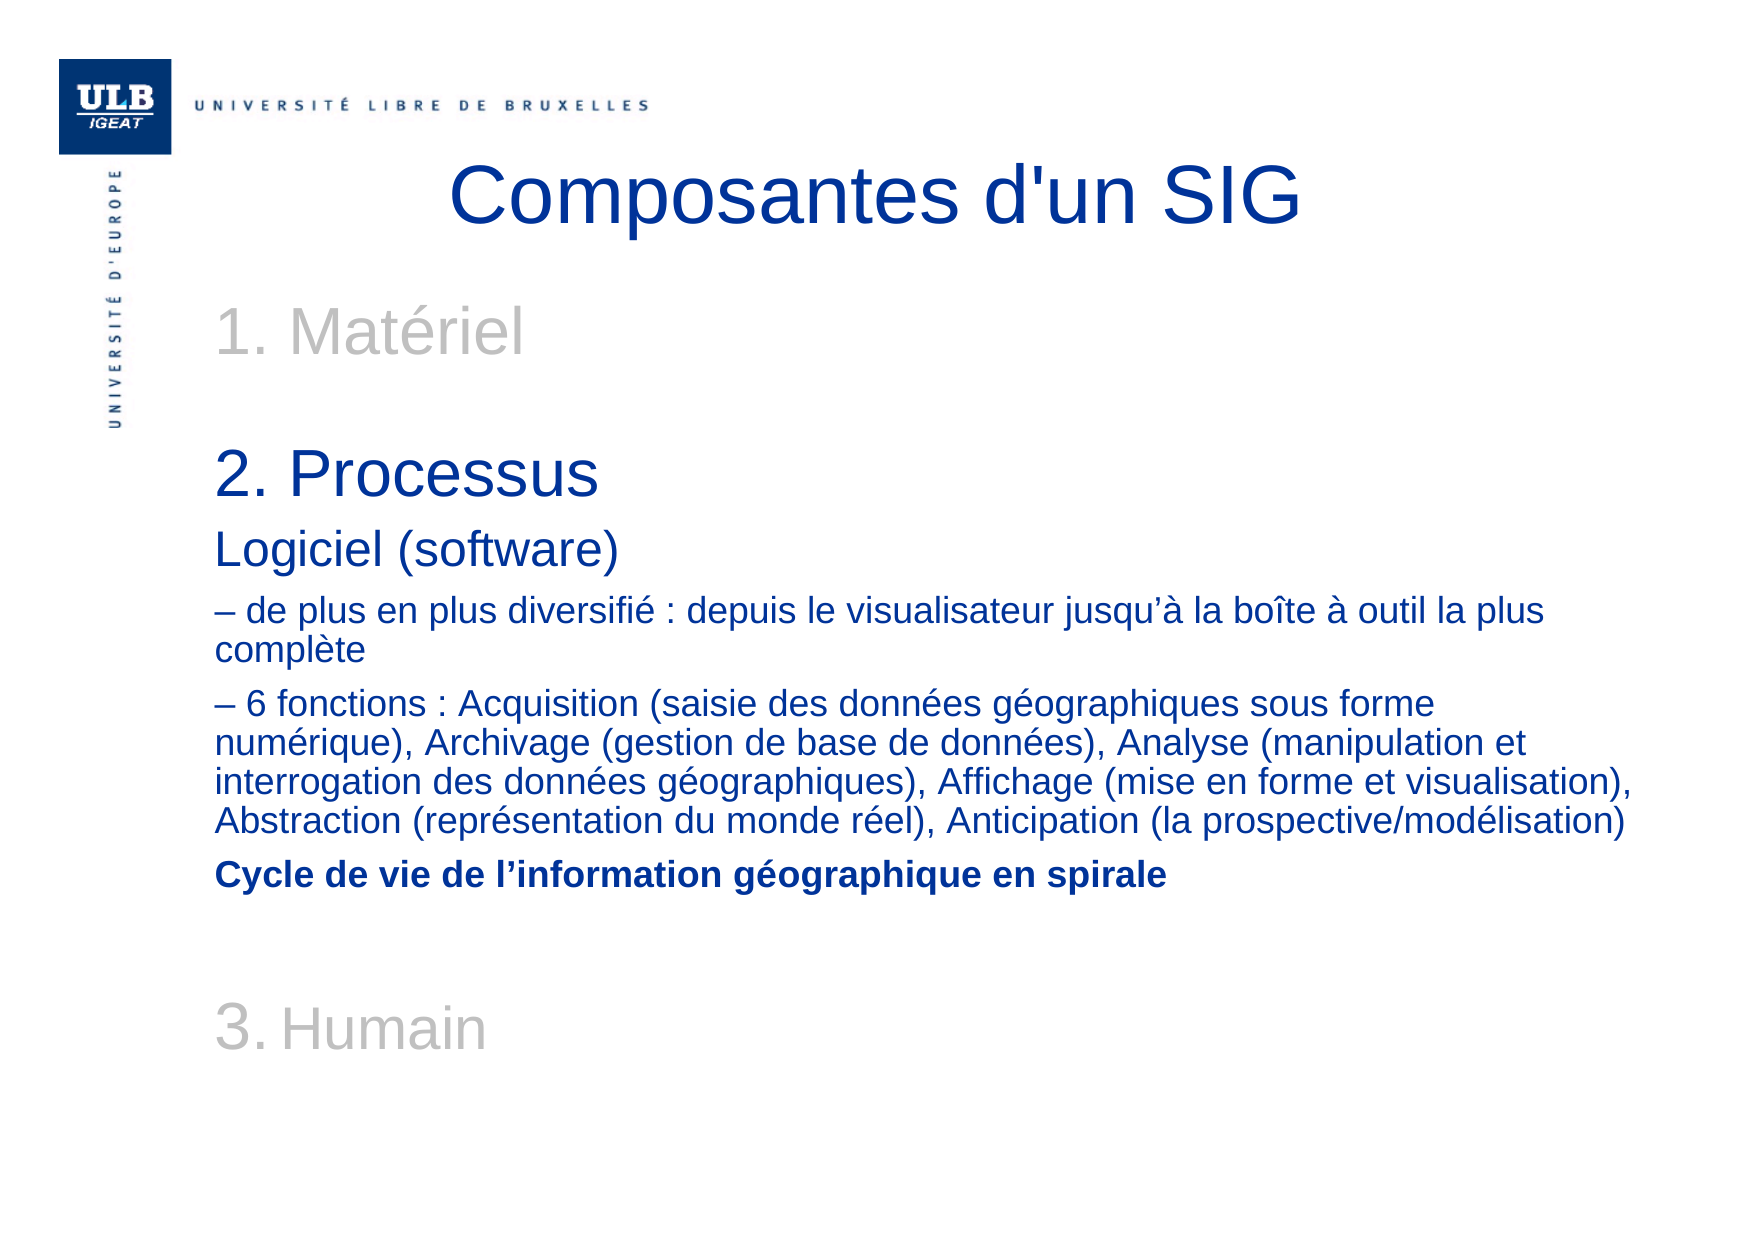

# Composantes d'un SIG
1. Matériel
2. Processus
Logiciel (software)
– de plus en plus diversifié : depuis le visualisateur jusqu’à la boîte à outil la plus complète
– 6 fonctions : Acquisition (saisie des données géographiques sous forme numérique), Archivage (gestion de base de données), Analyse (manipulation et interrogation des données géographiques), Affichage (mise en forme et visualisation), Abstraction (représentation du monde réel), Anticipation (la prospective/modélisation)
Cycle de vie de l’information géographique en spirale
3. Humain